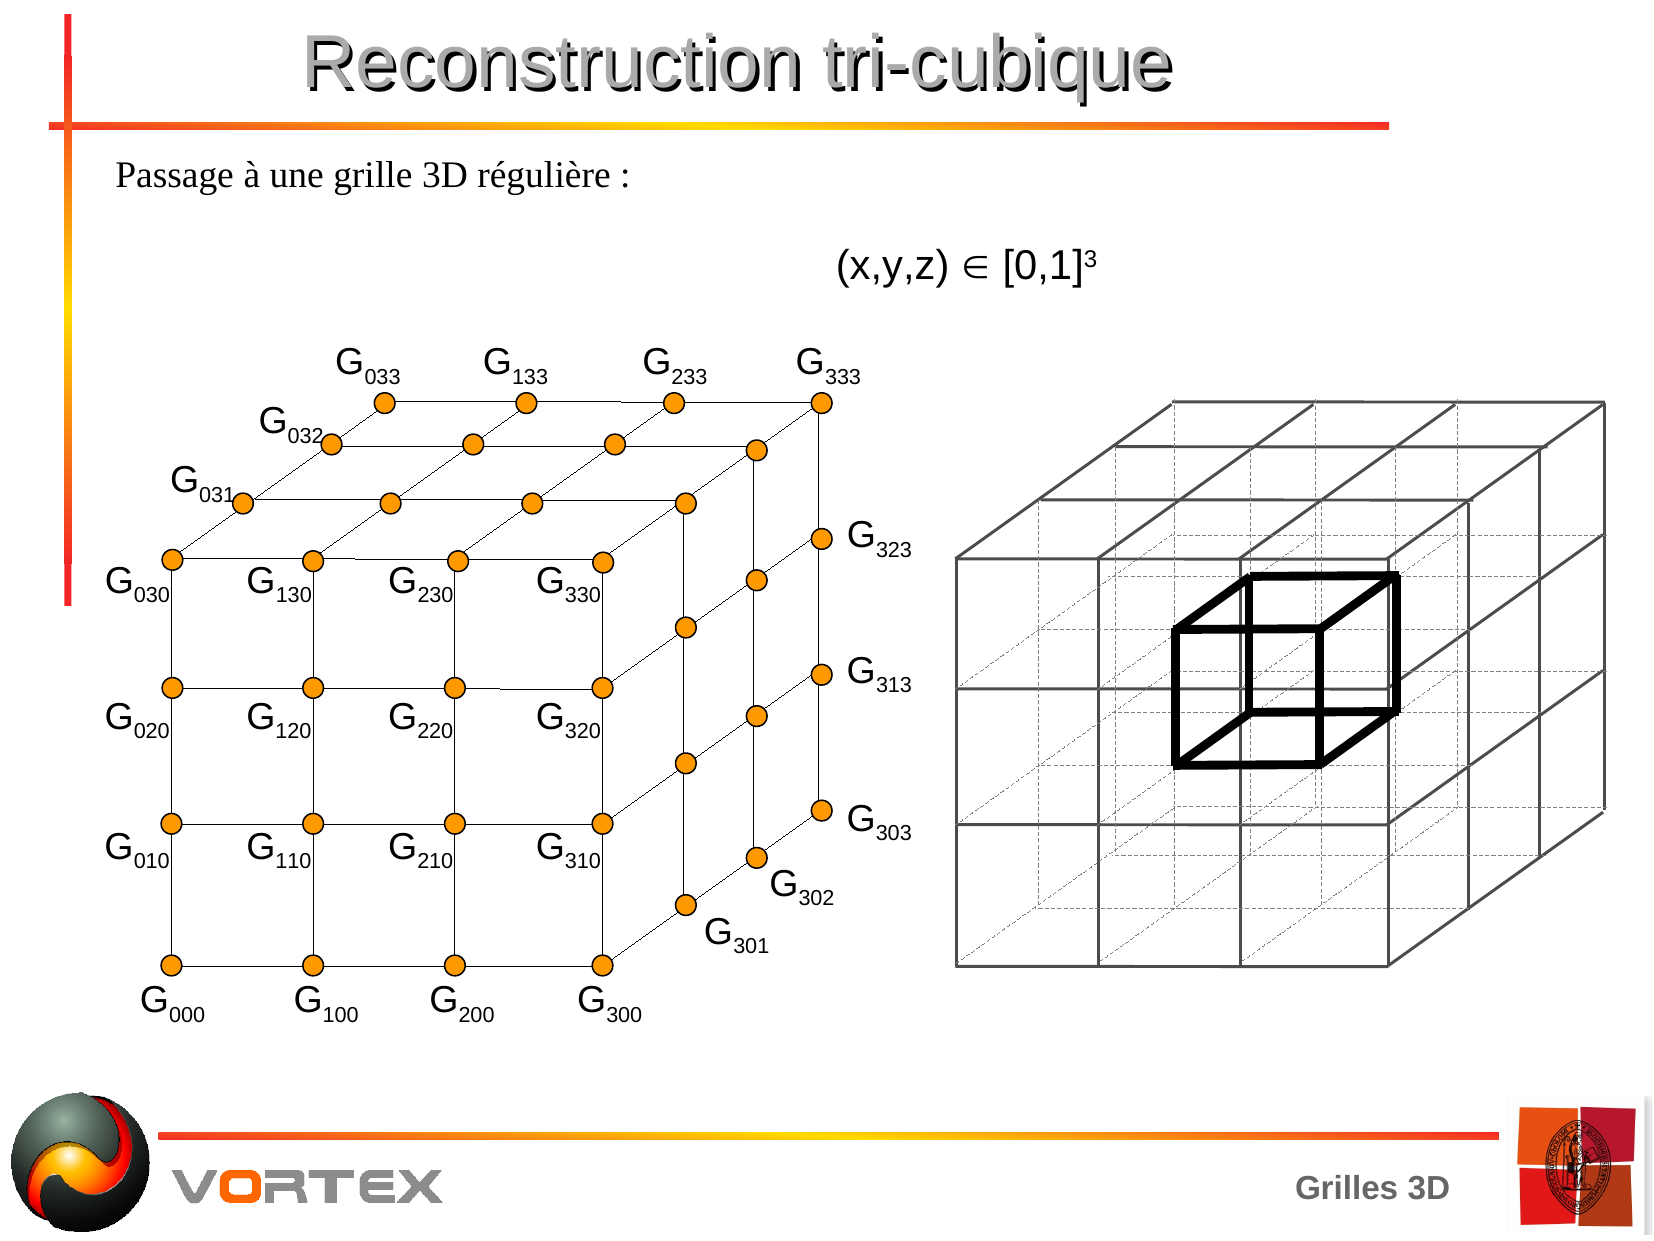

# Reconstruction tri-cubique
Passage à une grille 3D régulière :
(x,y,z)  [0,1]3
G033
G133
G233
G333
G032
G031
G323
G030
G130
G230
G330
G313
G020
G120
G220
G320
G303
G010
G110
G210
G310
G302
G301
G000
G100
G200
G300